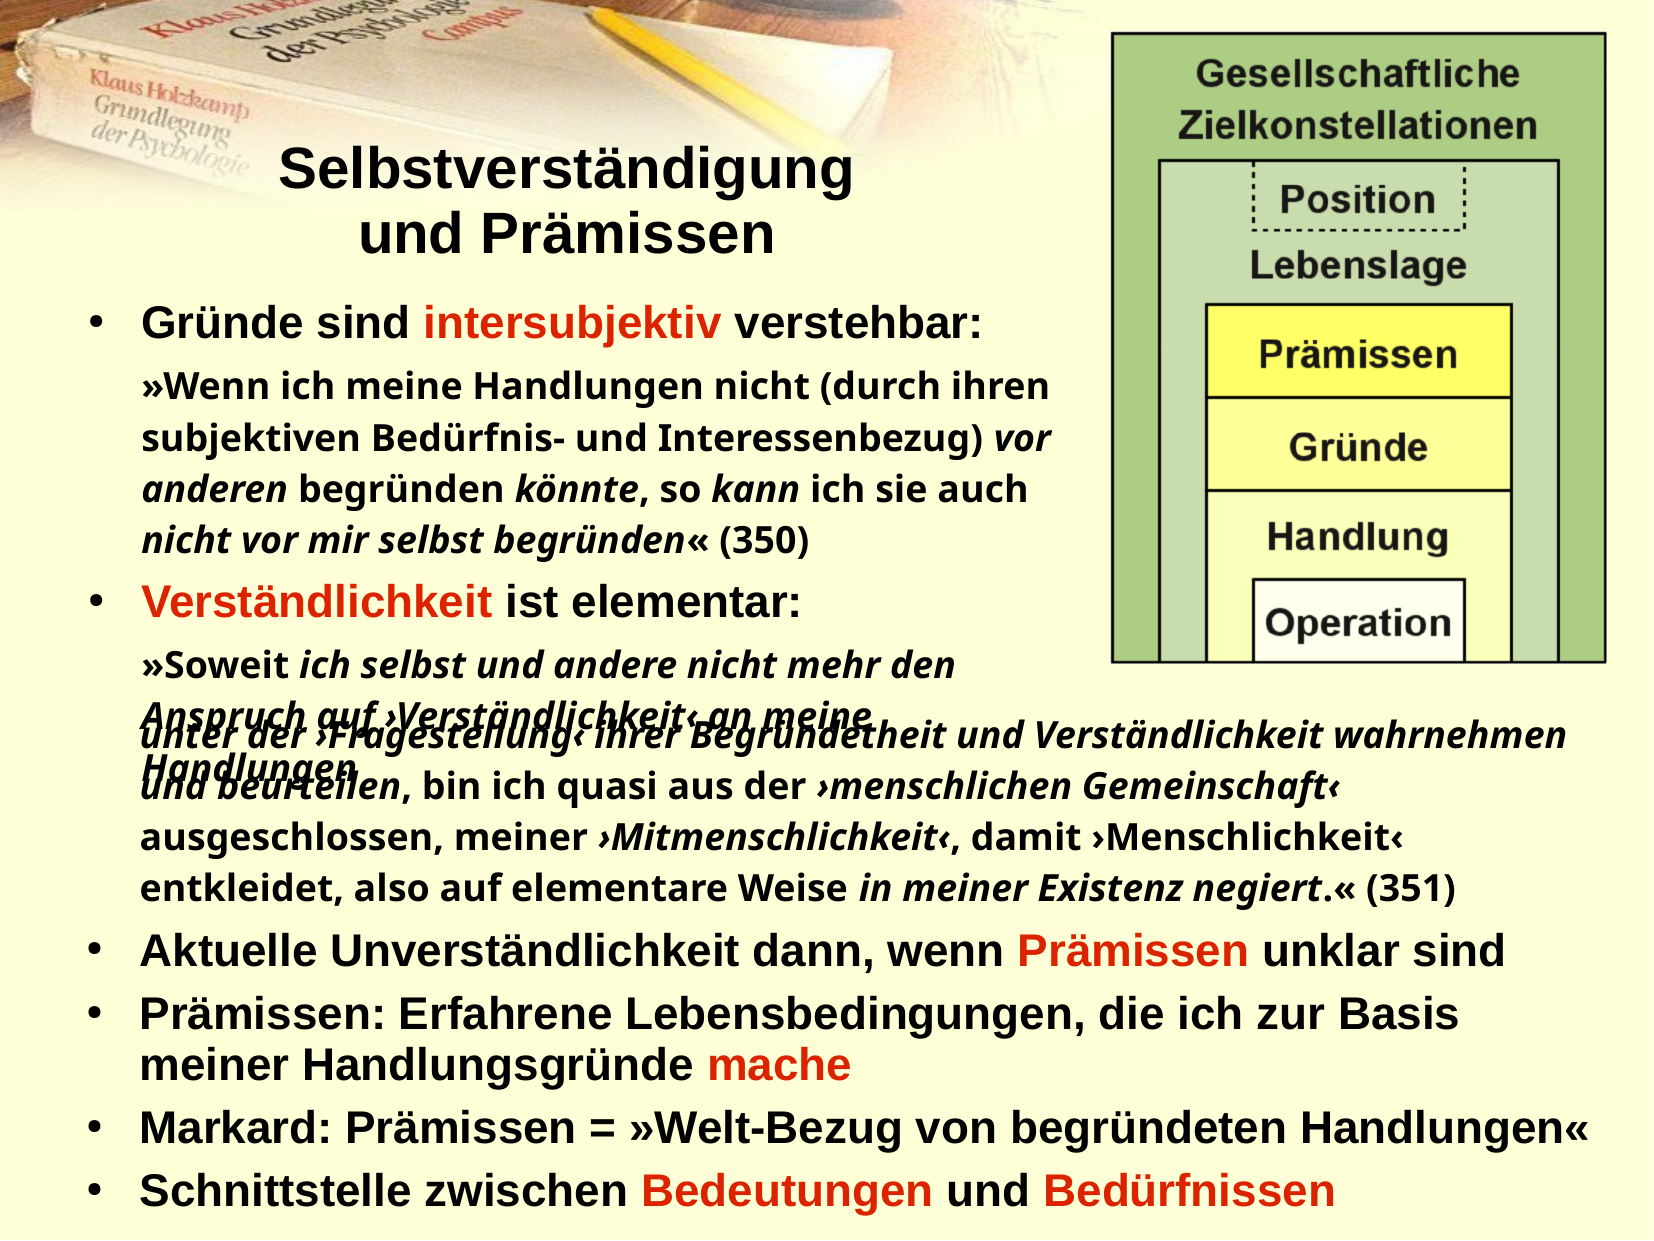

# Selbstverständigung und Prämissen
Gründe sind intersubjektiv verstehbar:
»Wenn ich meine Handlungen nicht (durch ihren subjektiven Bedürfnis- und Interessenbezug) vor anderen begründen könnte, so kann ich sie auch nicht vor mir selbst begründen« (350)
Verständlichkeit ist elementar:
»Soweit ich selbst und andere nicht mehr den Anspruch auf ›Verständlichkeit‹ an meine Handlungen
unter der ›Fragestellung‹ ihrer Begründetheit und Verständlichkeit wahrnehmen und beurteilen, bin ich quasi aus der ›menschlichen Gemeinschaft‹ ausgeschlossen, meiner ›Mitmenschlichkeit‹, damit ›Menschlichkeit‹ entkleidet, also auf elementare Weise in meiner Existenz negiert.« (351)
Aktuelle Unverständlichkeit dann, wenn Prämissen unklar sind
Prämissen: Erfahrene Lebensbedingungen, die ich zur Basis meiner Handlungsgründe mache
Markard: Prämissen = »Welt-Bezug von begründeten Handlungen«
Schnittstelle zwischen Bedeutungen und Bedürfnissen